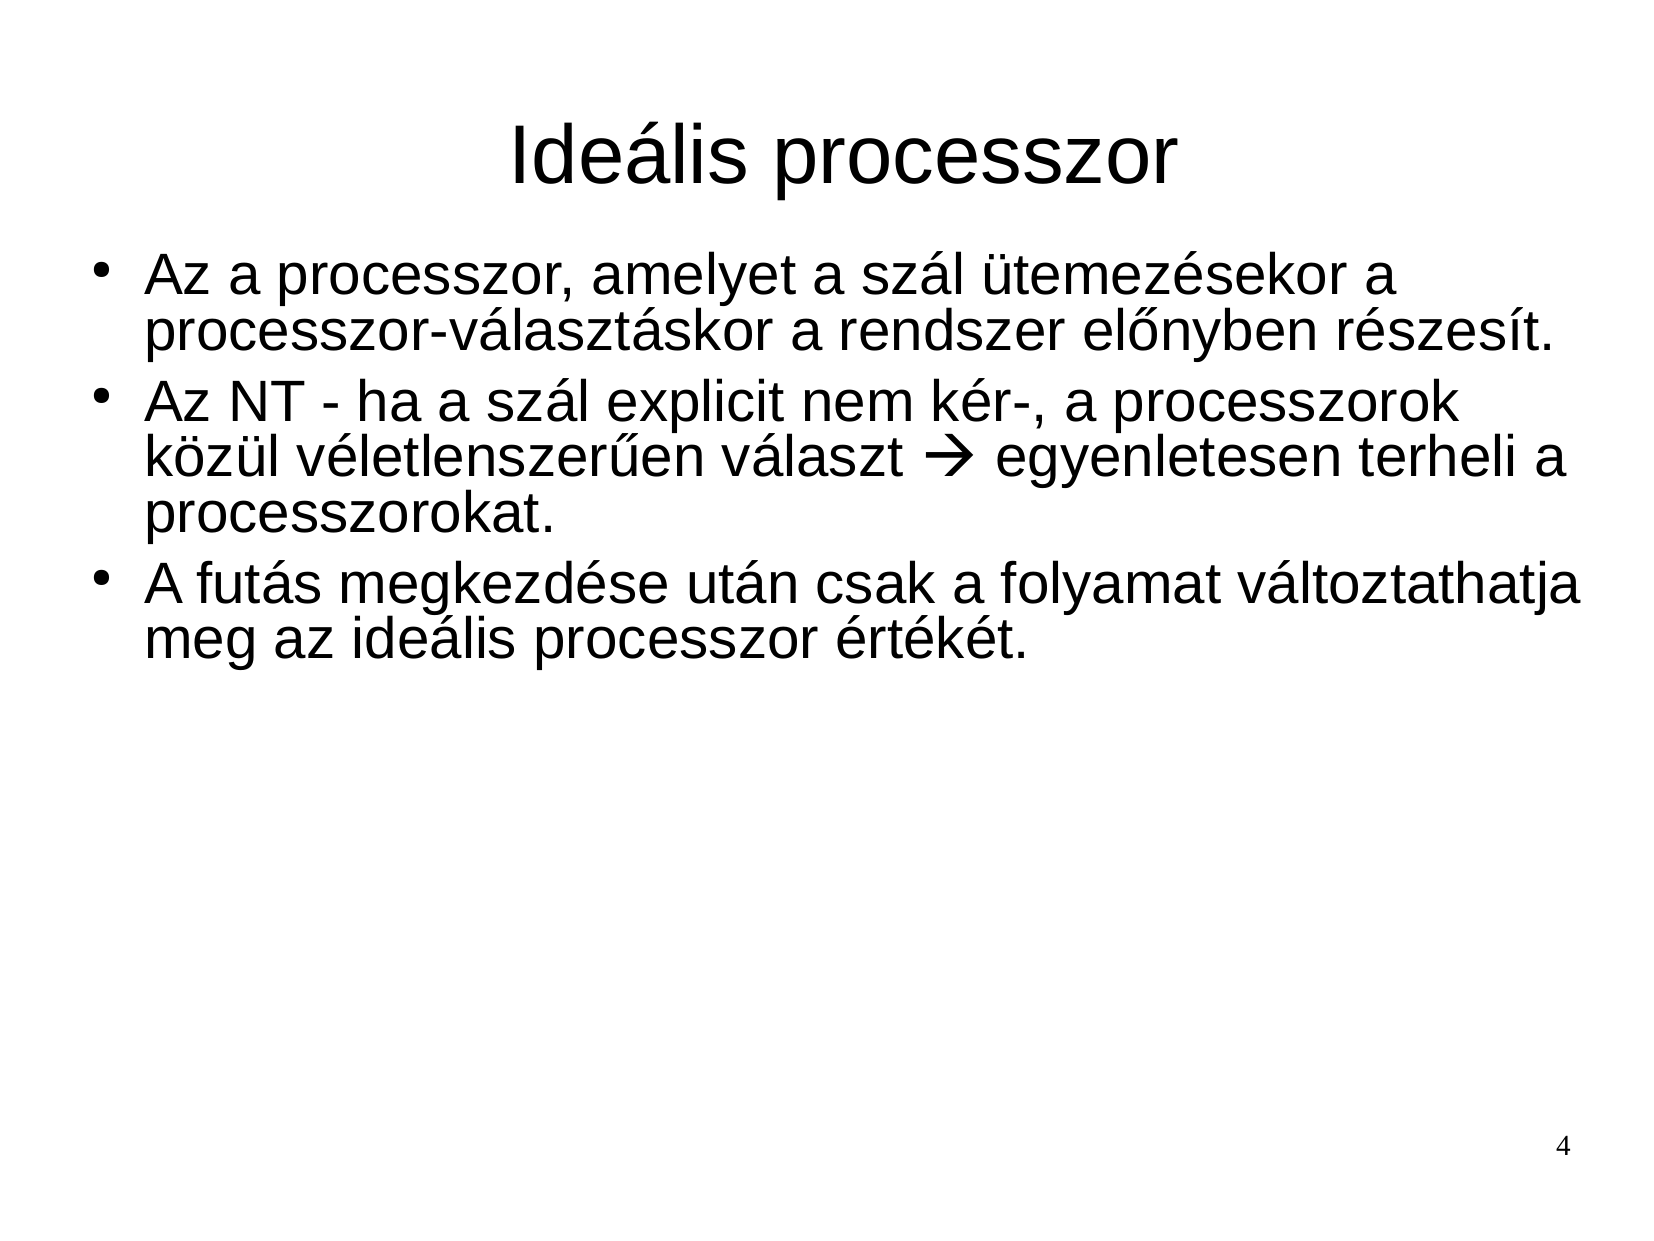

# Ideális processzor
Az a processzor, amelyet a szál ütemezésekor a processzor-választáskor a rendszer előnyben részesít.
Az NT - ha a szál explicit nem kér-, a processzorok közül véletlenszerűen választ  egyenletesen terheli a processzorokat.
A futás megkezdése után csak a folyamat változtathatja meg az ideális processzor értékét.
4